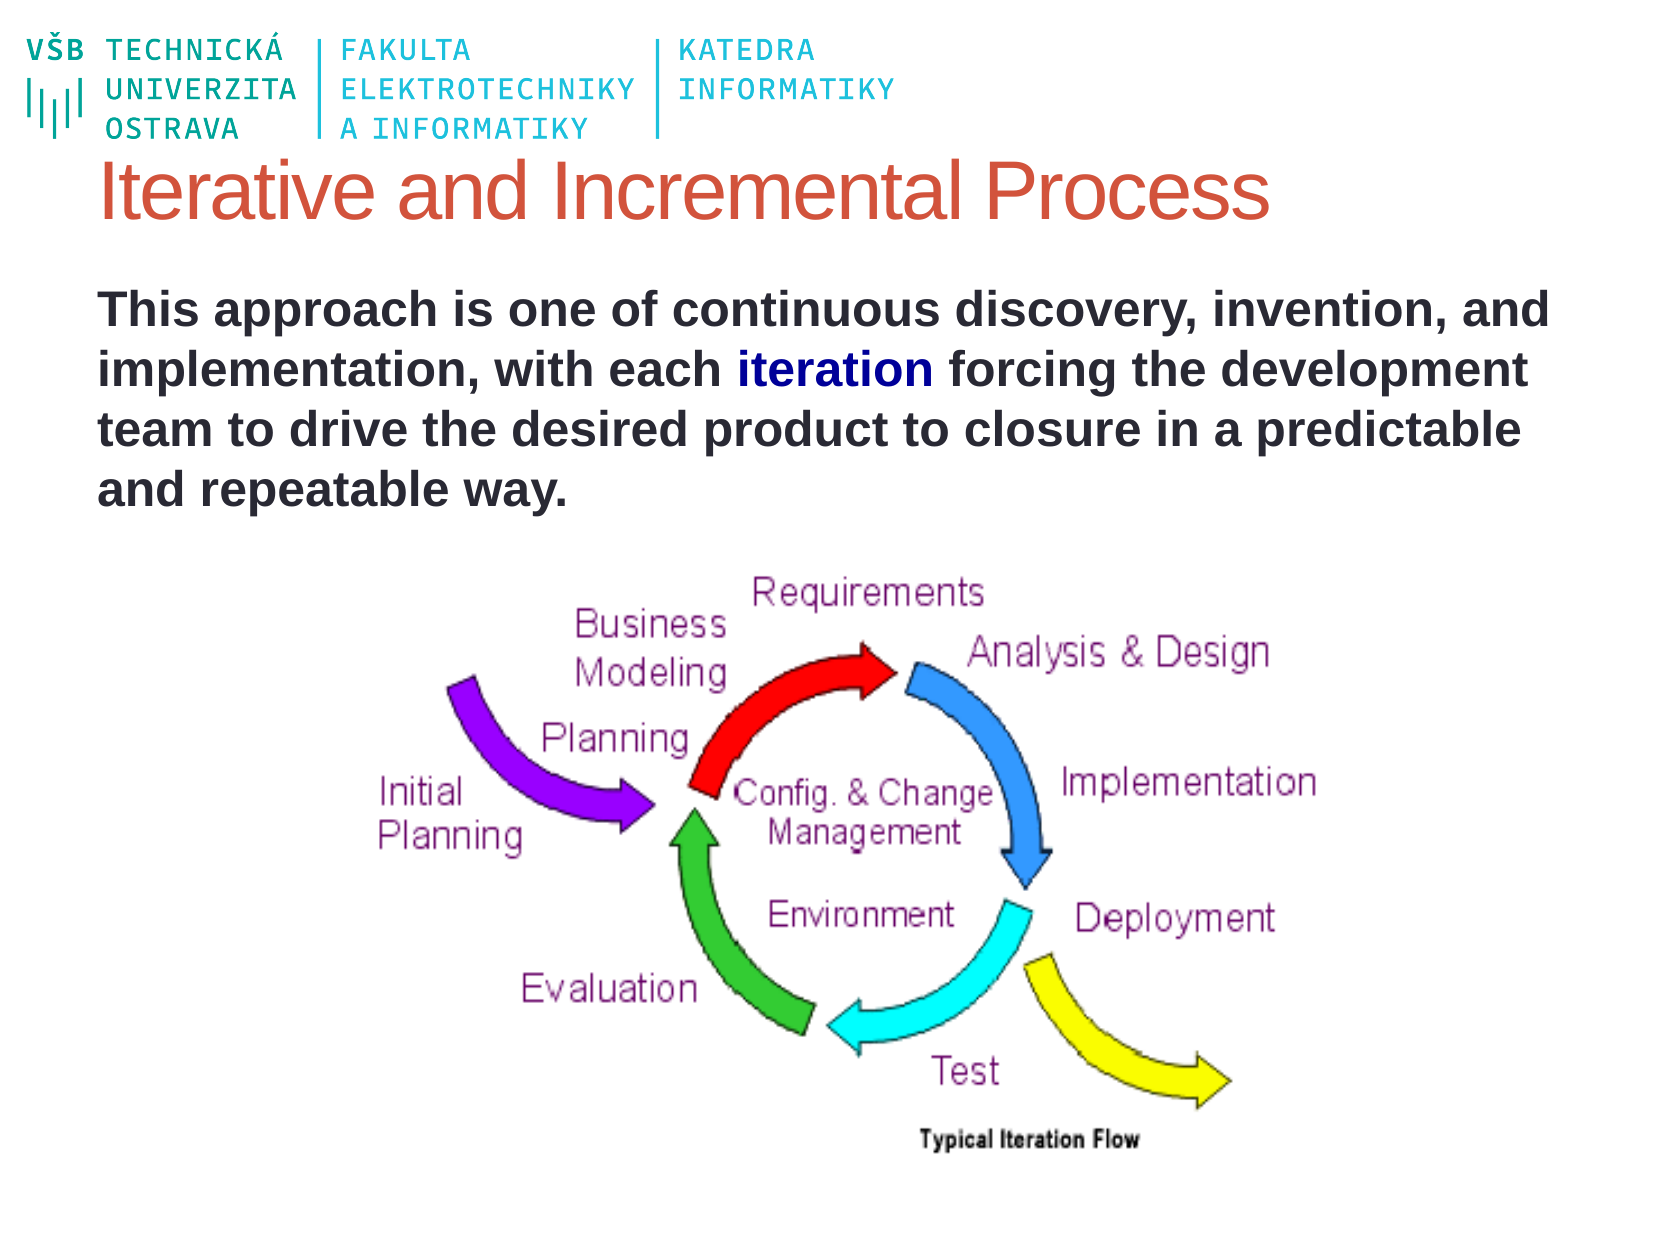

# Iterative and Incremental Process
This approach is one of continuous discovery, invention, and implementation, with each iteration forcing the development team to drive the desired product to closure in a predictable and repeatable way.